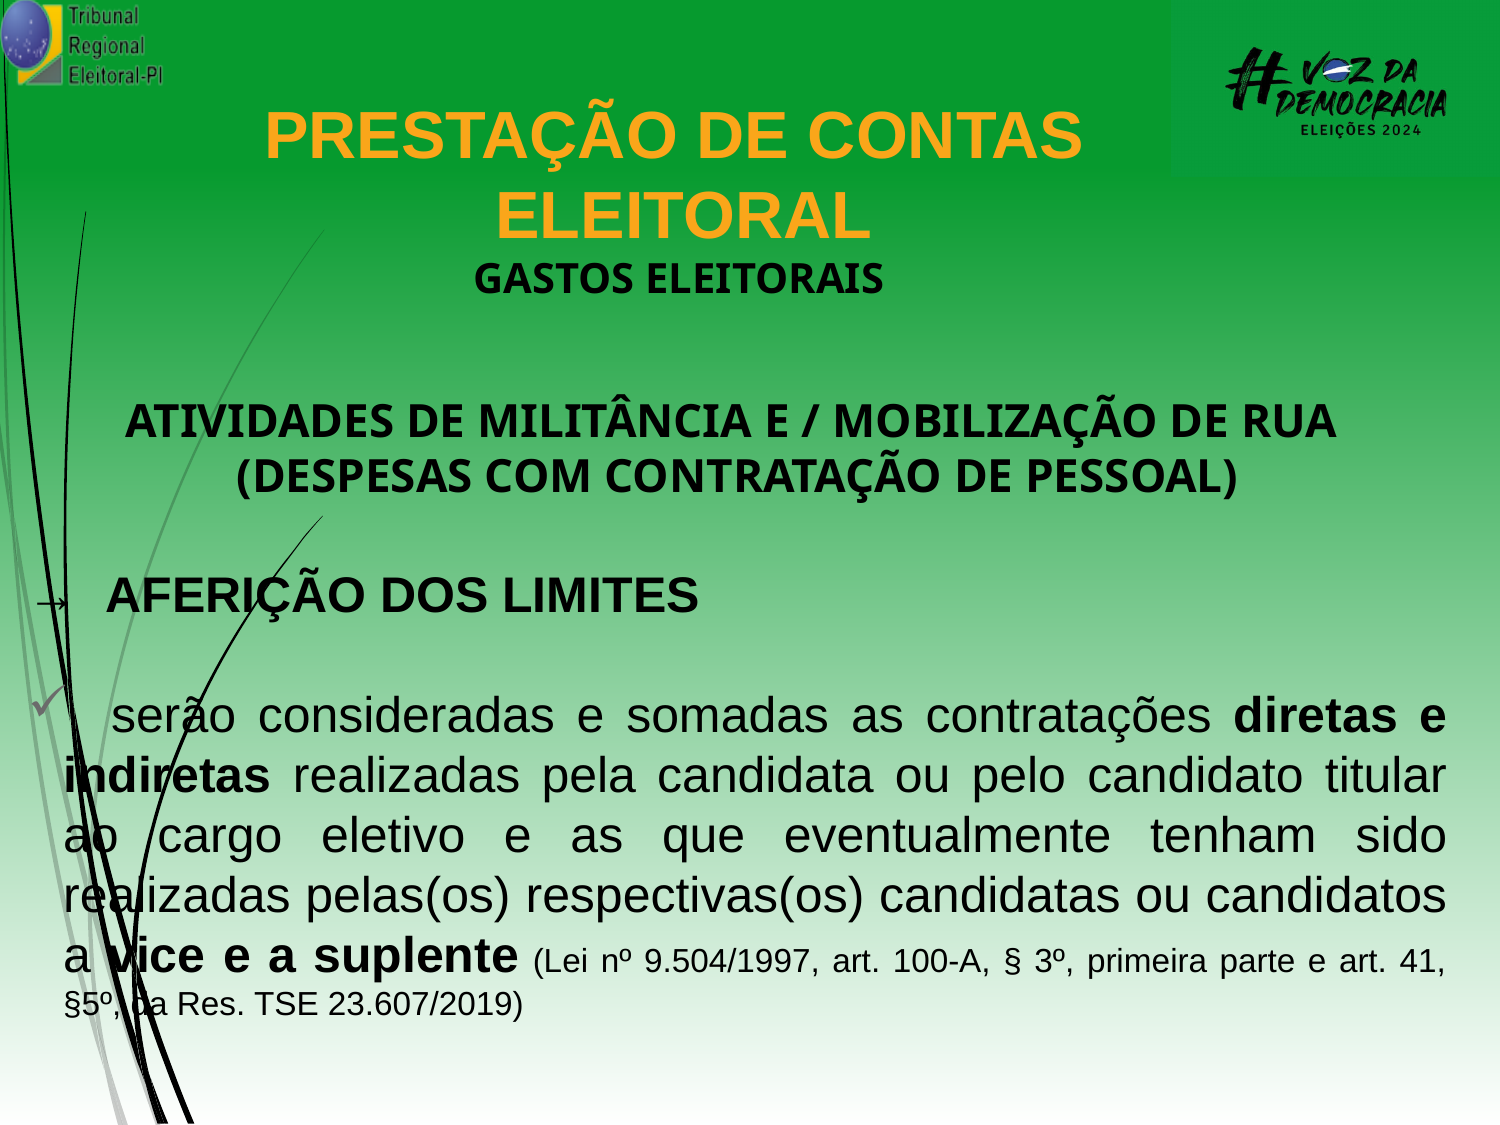

PRESTAÇÃO DE CONTAS
ELEITORAL
GASTOS ELEITORAIS
ATIVIDADES DE MILITÂNCIA E / MOBILIZAÇÃO DE RUA
(DESPESAS COM CONTRATAÇÃO DE PESSOAL)
→ AFERIÇÃO DOS LIMITES
 serão consideradas e somadas as contratações diretas e indiretas realizadas pela candidata ou pelo candidato titular ao cargo eletivo e as que eventualmente tenham sido realizadas pelas(os) respectivas(os) candidatas ou candidatos a vice e a suplente (Lei nº 9.504/1997, art. 100-A, § 3º, primeira parte e art. 41, §5º, da Res. TSE 23.607/2019)